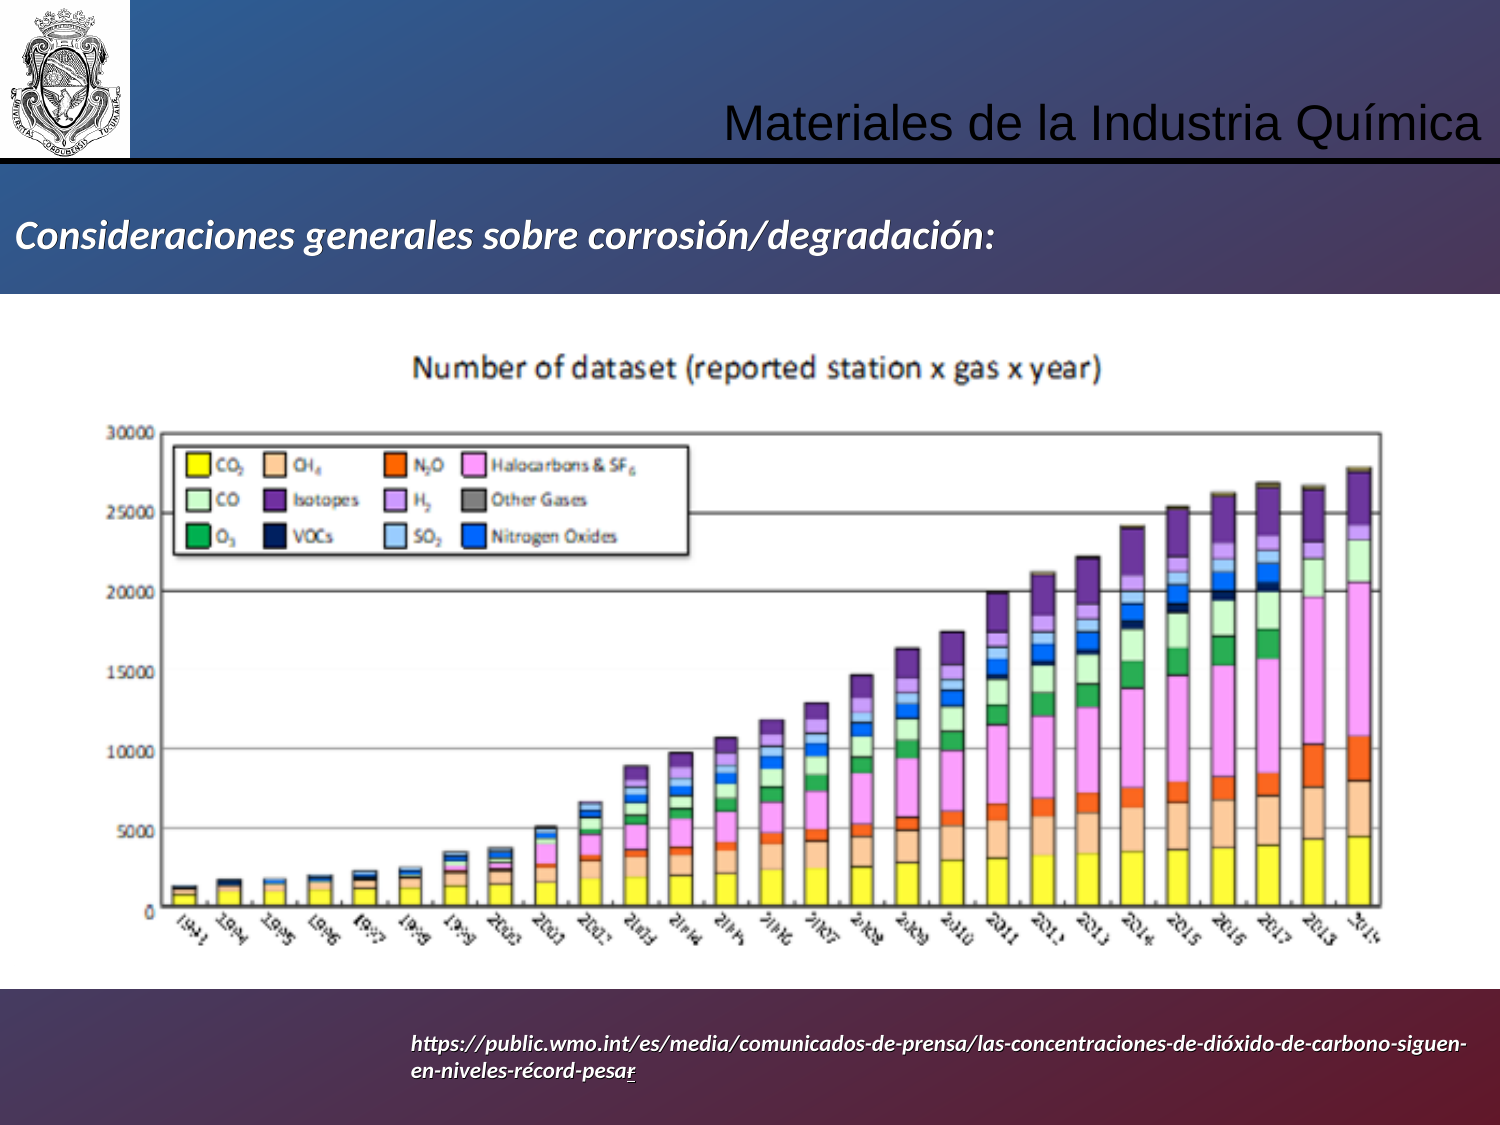

Materiales de la Industria Química
Consideraciones generales sobre corrosión/degradación:
PROCESO
PRODUCTIVO
https://public.wmo.int/es/media/comunicados-de-prensa/las-concentraciones-de-dióxido-de-carbono-siguen-en-niveles-récord-pesar